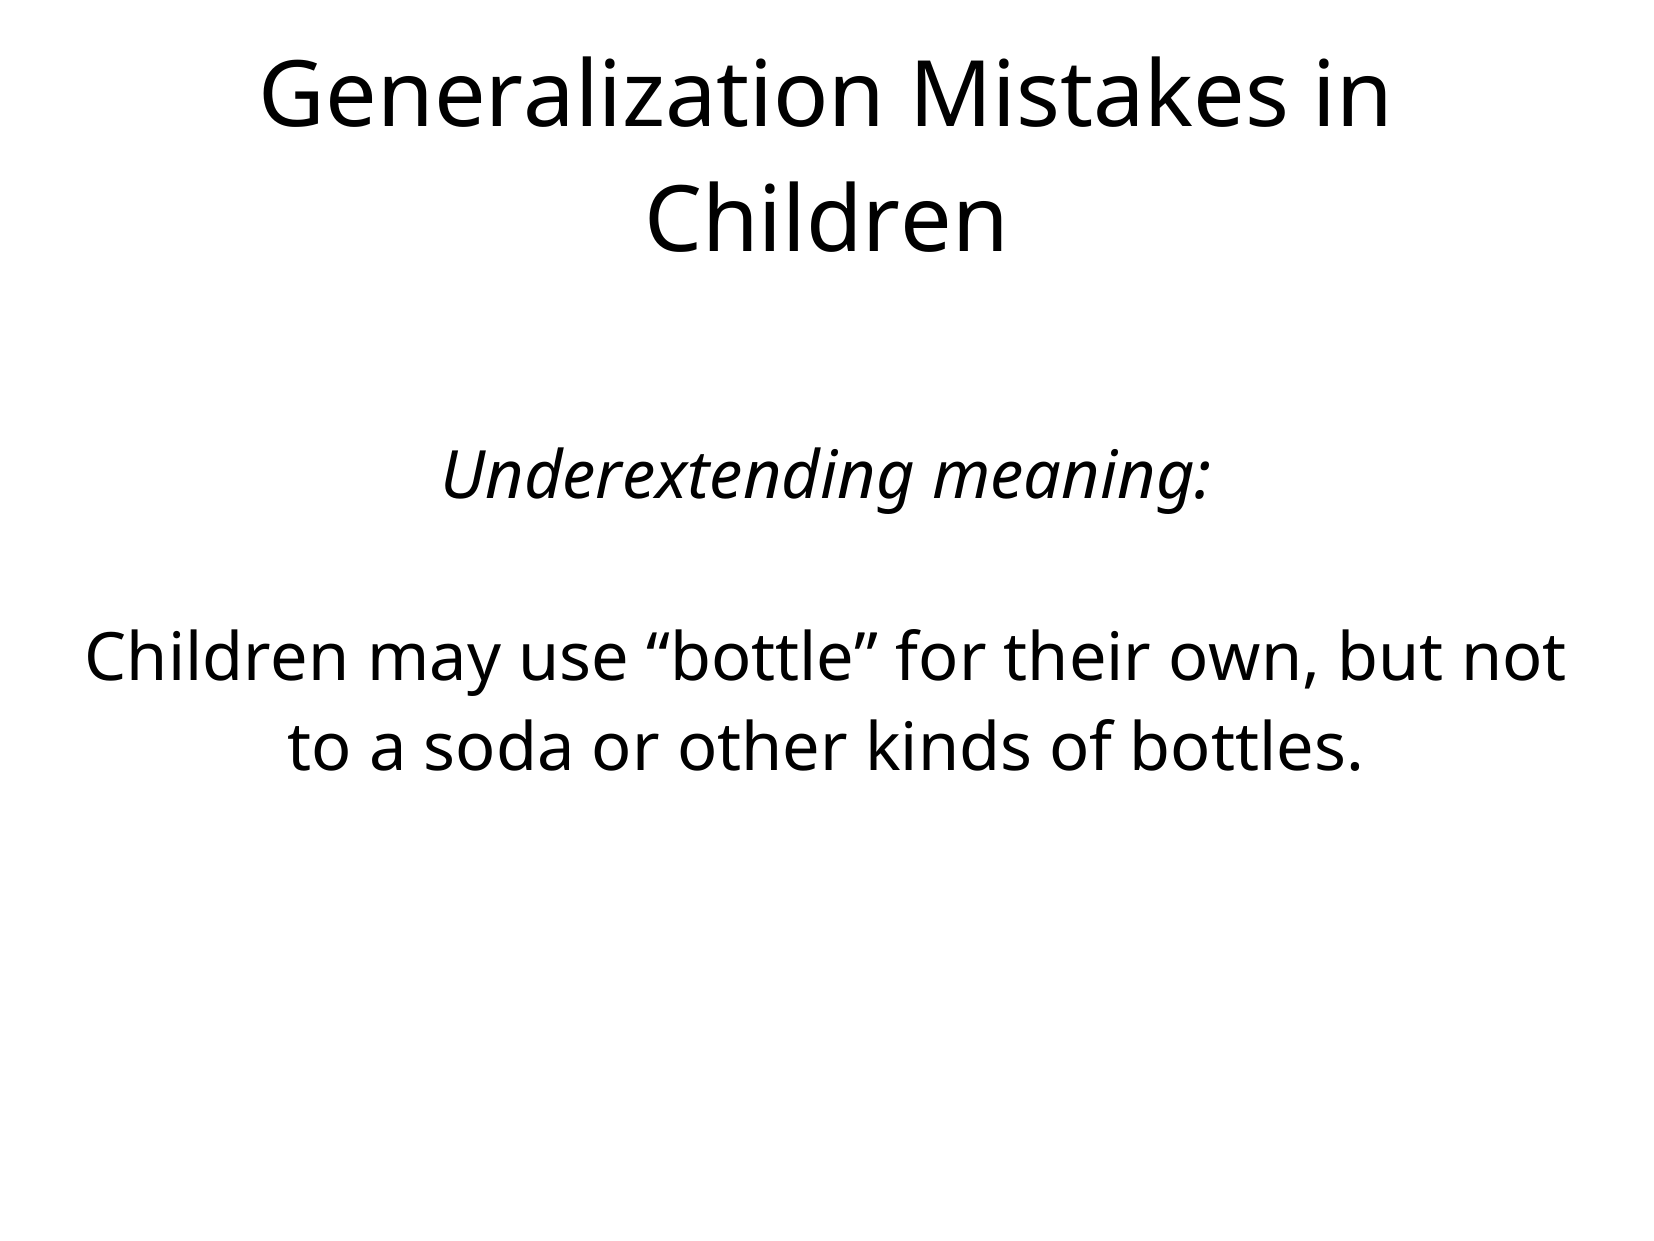

# Generalization Mistakes in Children
Underextending meaning:
Children may use “bottle” for their own, but not to a soda or other kinds of bottles.